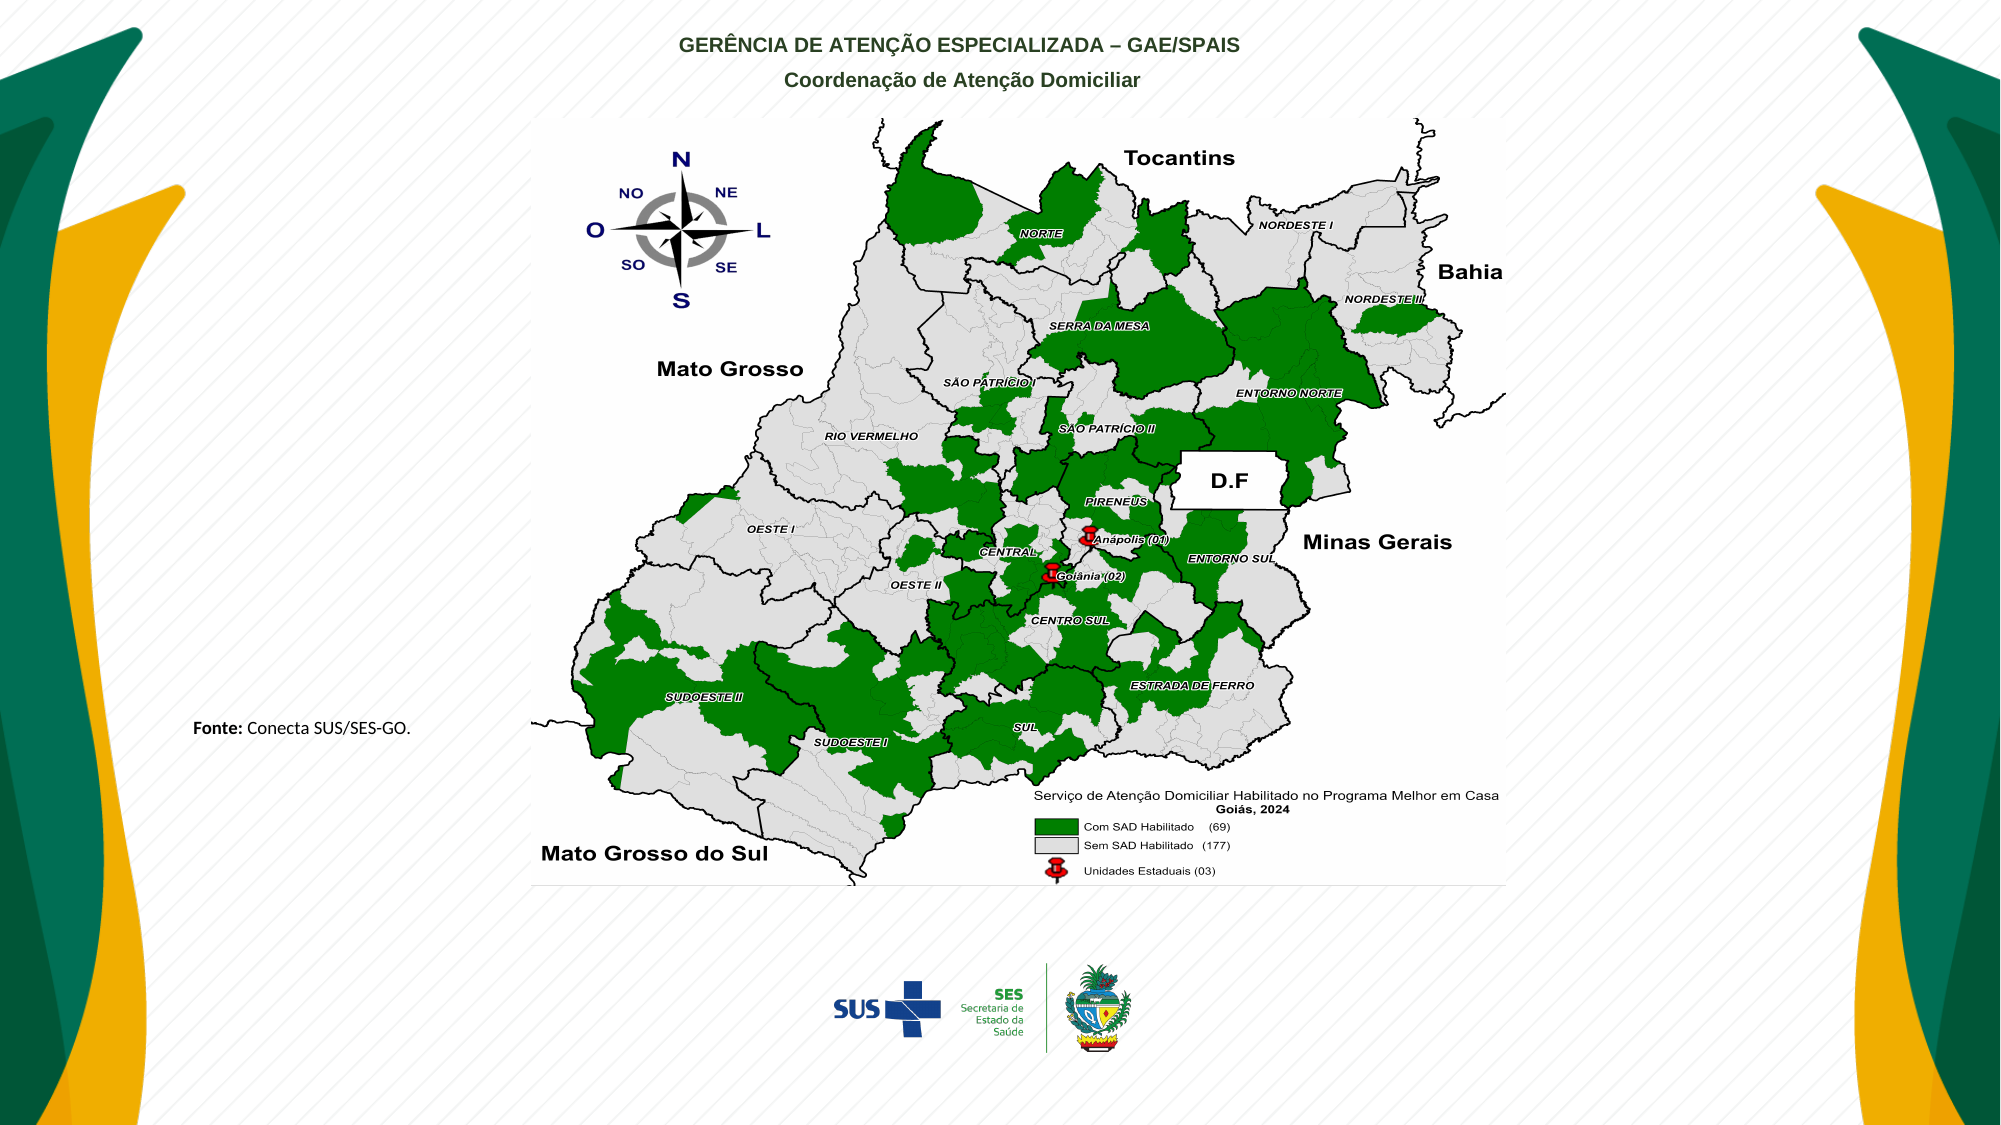

GERÊNCIA DE ATENÇÃO ESPECIALIZADA – GAE/SPAIS
 Coordenação de Atenção Domiciliar
Fonte: Conecta SUS/SES-GO.